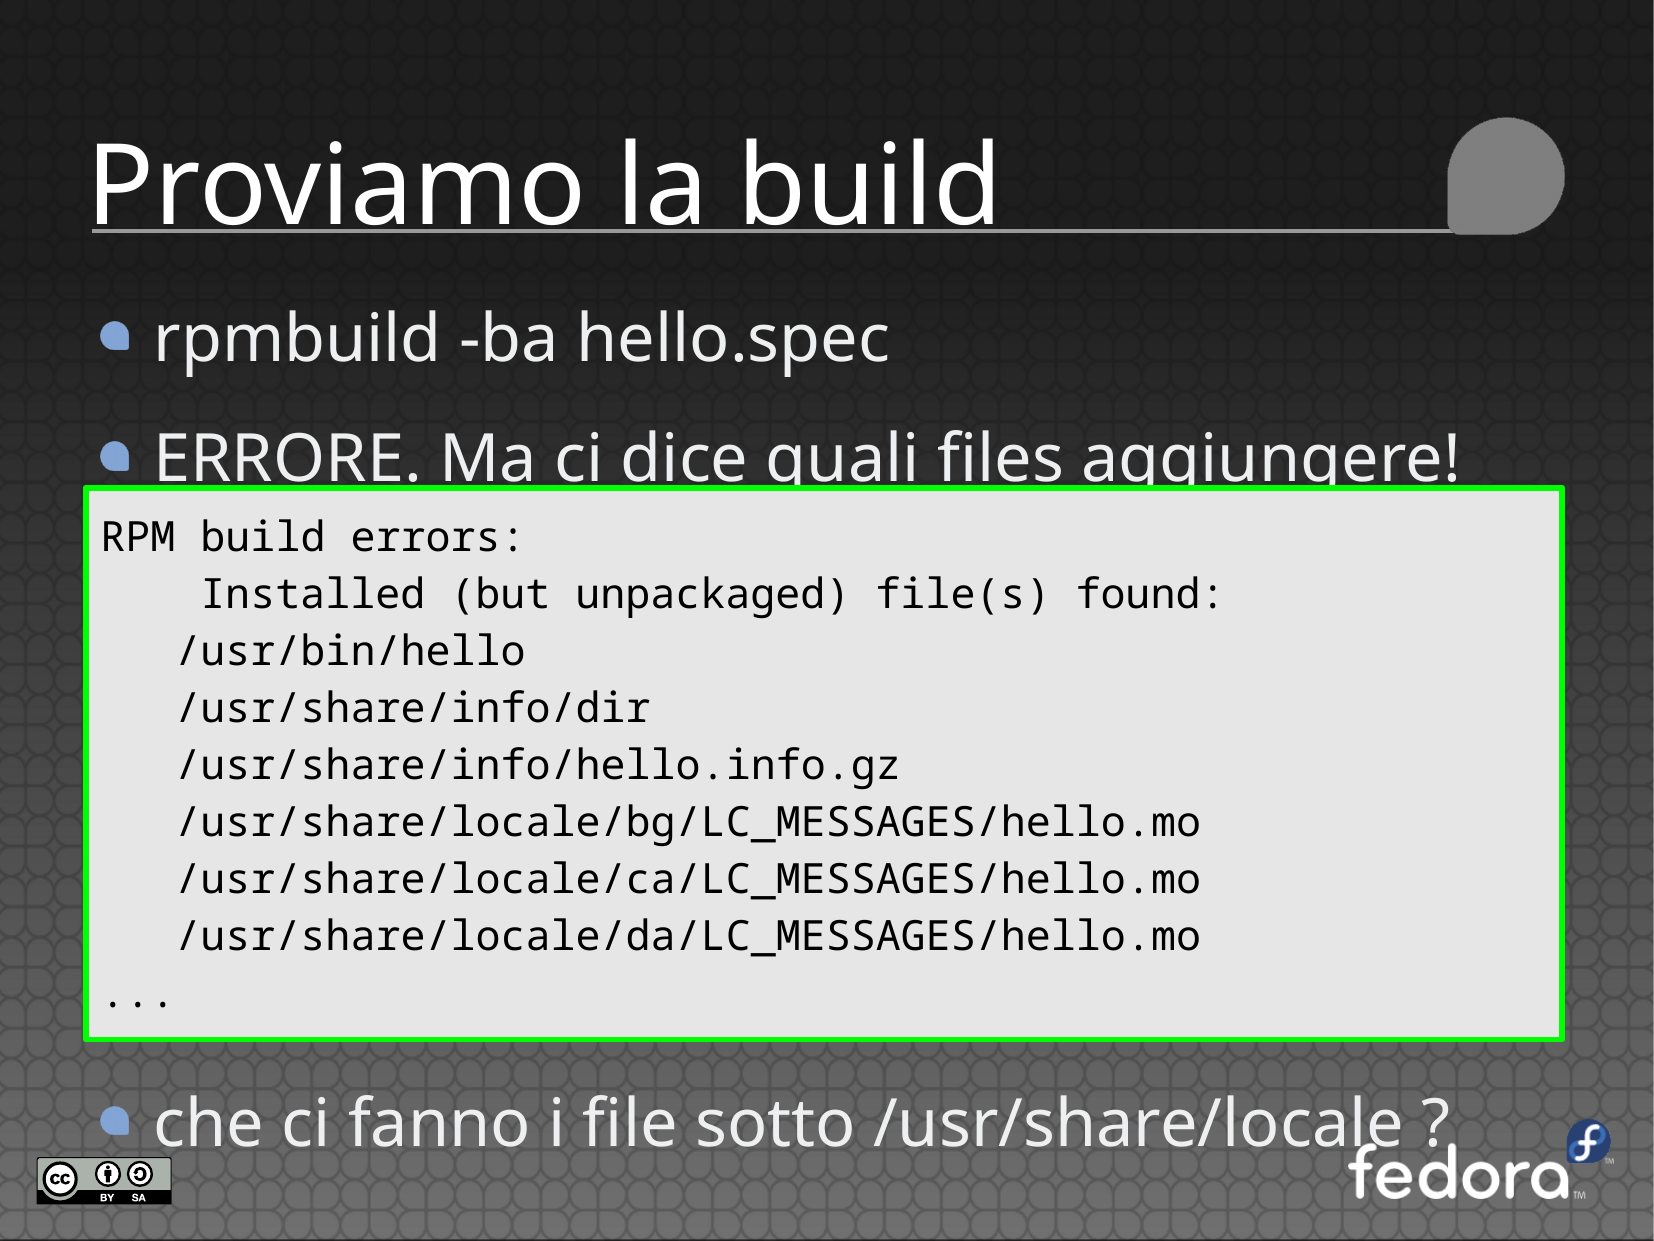

# Proviamo la build
rpmbuild -ba hello.spec
ERRORE. Ma ci dice quali files aggiungere!
che ci fanno i file sotto /usr/share/locale ?
RPM build errors:
 Installed (but unpackaged) file(s) found:
 /usr/bin/hello
 /usr/share/info/dir
 /usr/share/info/hello.info.gz
 /usr/share/locale/bg/LC_MESSAGES/hello.mo
 /usr/share/locale/ca/LC_MESSAGES/hello.mo
 /usr/share/locale/da/LC_MESSAGES/hello.mo
...